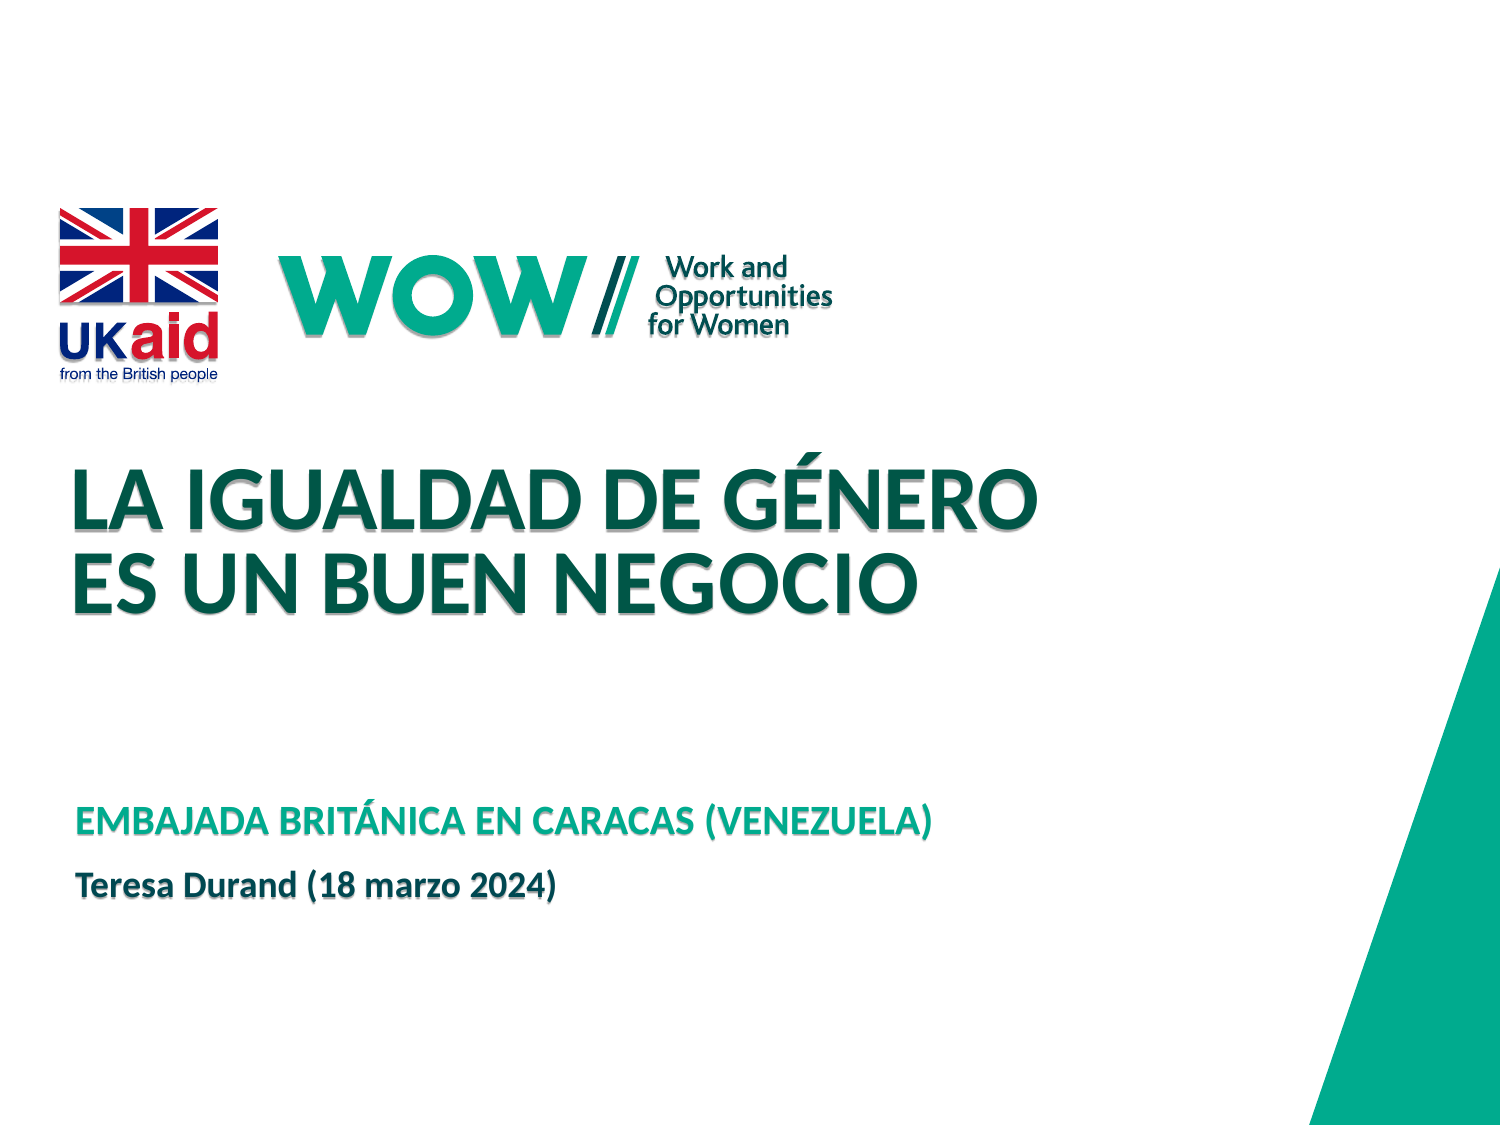

# LA IGUALDAD DE GÉNERO ES UN BUEN NEGOCIO
EMBAJADA BRITÁNICA EN CARACAS (VENEZUELA)
Teresa Durand (18 marzo 2024)